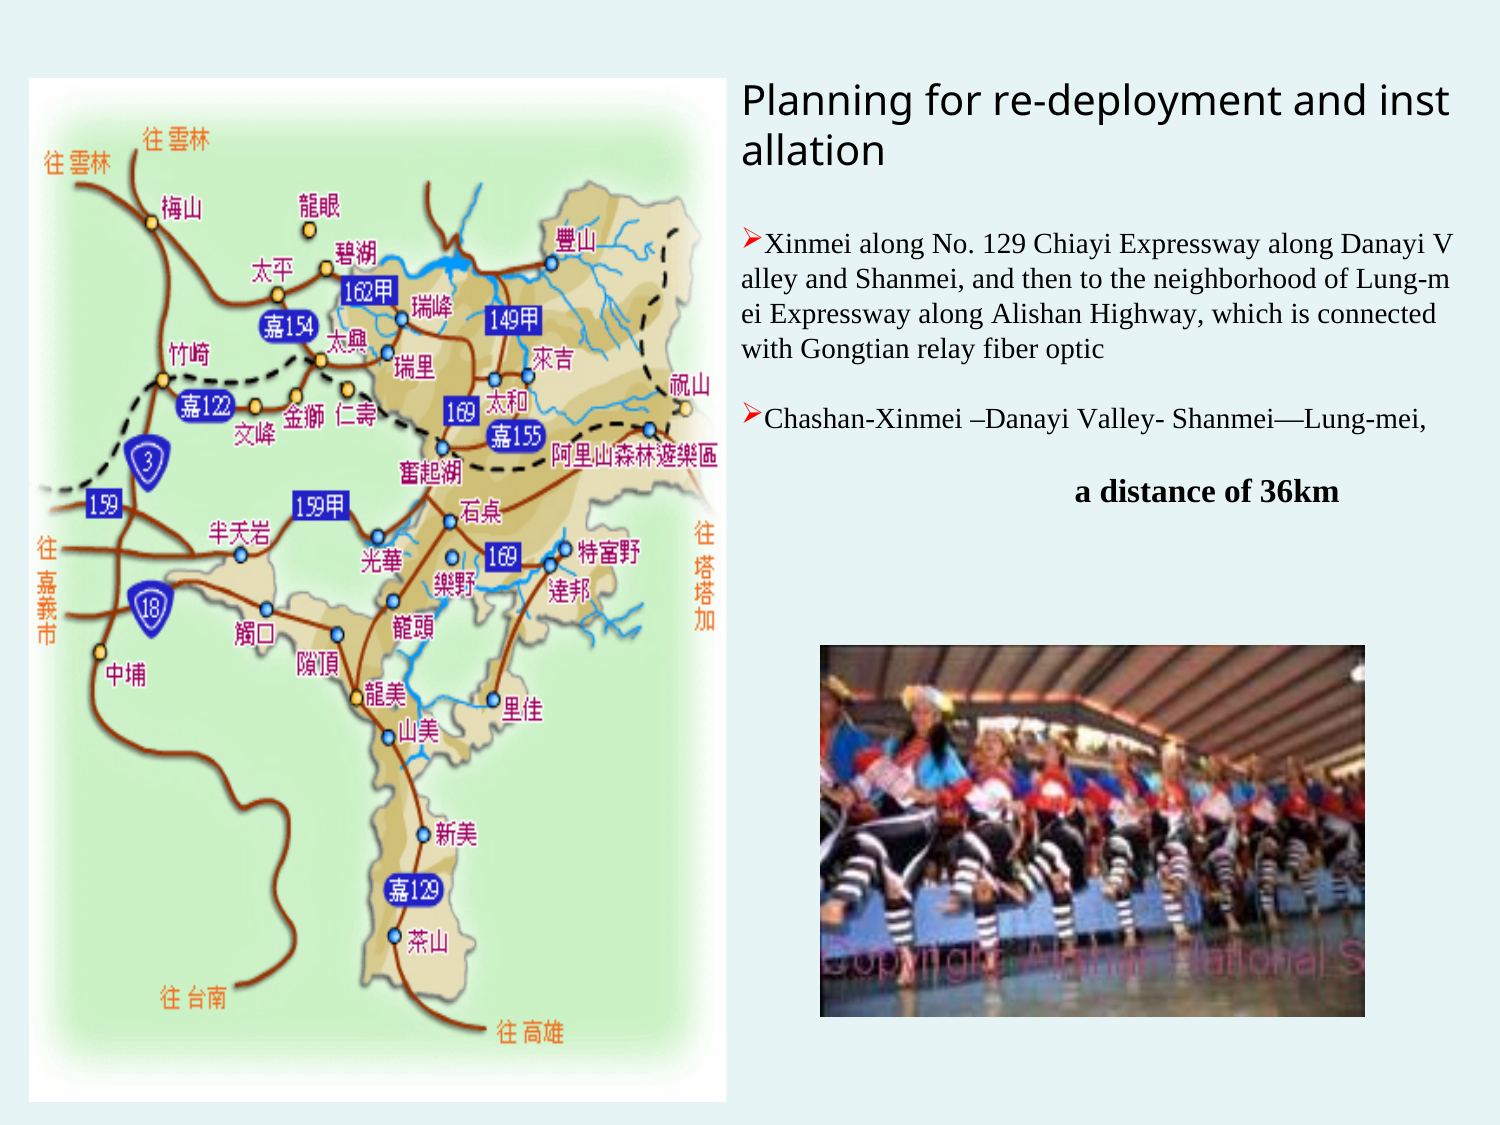

Planning for re-deployment and installation
Xinmei along No. 129 Chiayi Expressway along Danayi Valley and Shanmei, and then to the neighborhood of Lung-mei Expressway along Alishan Highway, which is connected with Gongtian relay fiber optic
Chashan-Xinmei –Danayi Valley- Shanmei—Lung-mei, a distance of 36km